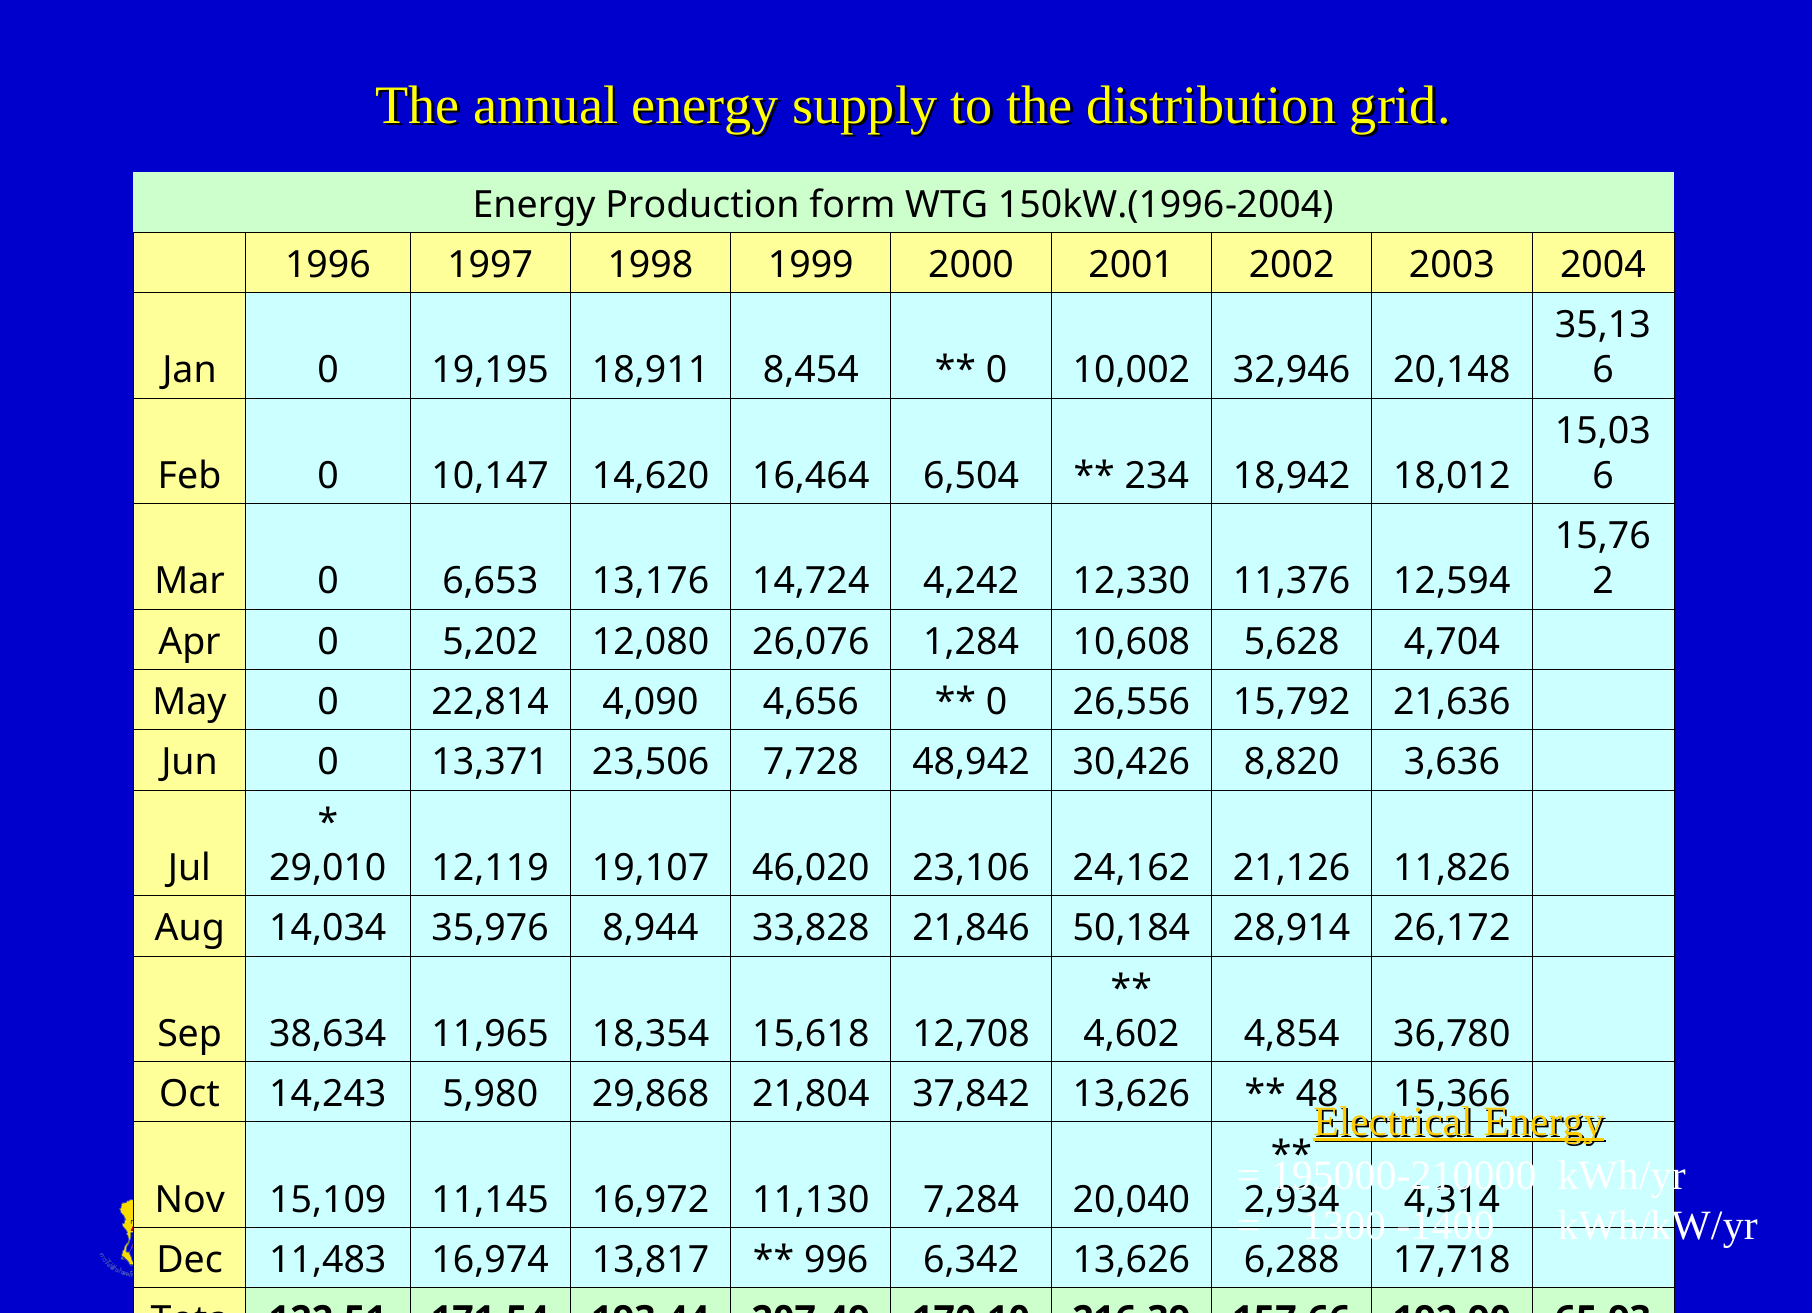

# The annual energy supply to the distribution grid.
| Energy Production form WTG 150kW.(1996-2004) | | | | | | | | | |
| --- | --- | --- | --- | --- | --- | --- | --- | --- | --- |
| | 1996 | 1997 | 1998 | 1999 | 2000 | 2001 | 2002 | 2003 | 2004 |
| Jan | 0 | 19,195 | 18,911 | 8,454 | \*\* 0 | 10,002 | 32,946 | 20,148 | 35,136 |
| Feb | 0 | 10,147 | 14,620 | 16,464 | 6,504 | \*\* 234 | 18,942 | 18,012 | 15,036 |
| Mar | 0 | 6,653 | 13,176 | 14,724 | 4,242 | 12,330 | 11,376 | 12,594 | 15,762 |
| Apr | 0 | 5,202 | 12,080 | 26,076 | 1,284 | 10,608 | 5,628 | 4,704 | |
| May | 0 | 22,814 | 4,090 | 4,656 | \*\* 0 | 26,556 | 15,792 | 21,636 | |
| Jun | 0 | 13,371 | 23,506 | 7,728 | 48,942 | 30,426 | 8,820 | 3,636 | |
| Jul | \* 29,010 | 12,119 | 19,107 | 46,020 | 23,106 | 24,162 | 21,126 | 11,826 | |
| Aug | 14,034 | 35,976 | 8,944 | 33,828 | 21,846 | 50,184 | 28,914 | 26,172 | |
| Sep | 38,634 | 11,965 | 18,354 | 15,618 | 12,708 | \*\* 4,602 | 4,854 | 36,780 | |
| Oct | 14,243 | 5,980 | 29,868 | 21,804 | 37,842 | 13,626 | \*\* 48 | 15,366 | |
| Nov | 15,109 | 11,145 | 16,972 | 11,130 | 7,284 | 20,040 | \*\* 2,934 | 4,314 | |
| Dec | 11,483 | 16,974 | 13,817 | \*\* 996 | 6,342 | 13,626 | 6,288 | 17,718 | |
| Total | 122,513 | 171,541 | 193,445 | 207,498 | 170,100 | 216,396 | 157,668 | 192,906 | 65,934 |
 Electrical Energy
 = 195000-210000 kWh/yr
 = 1300 -1400 kWh/kW/yr